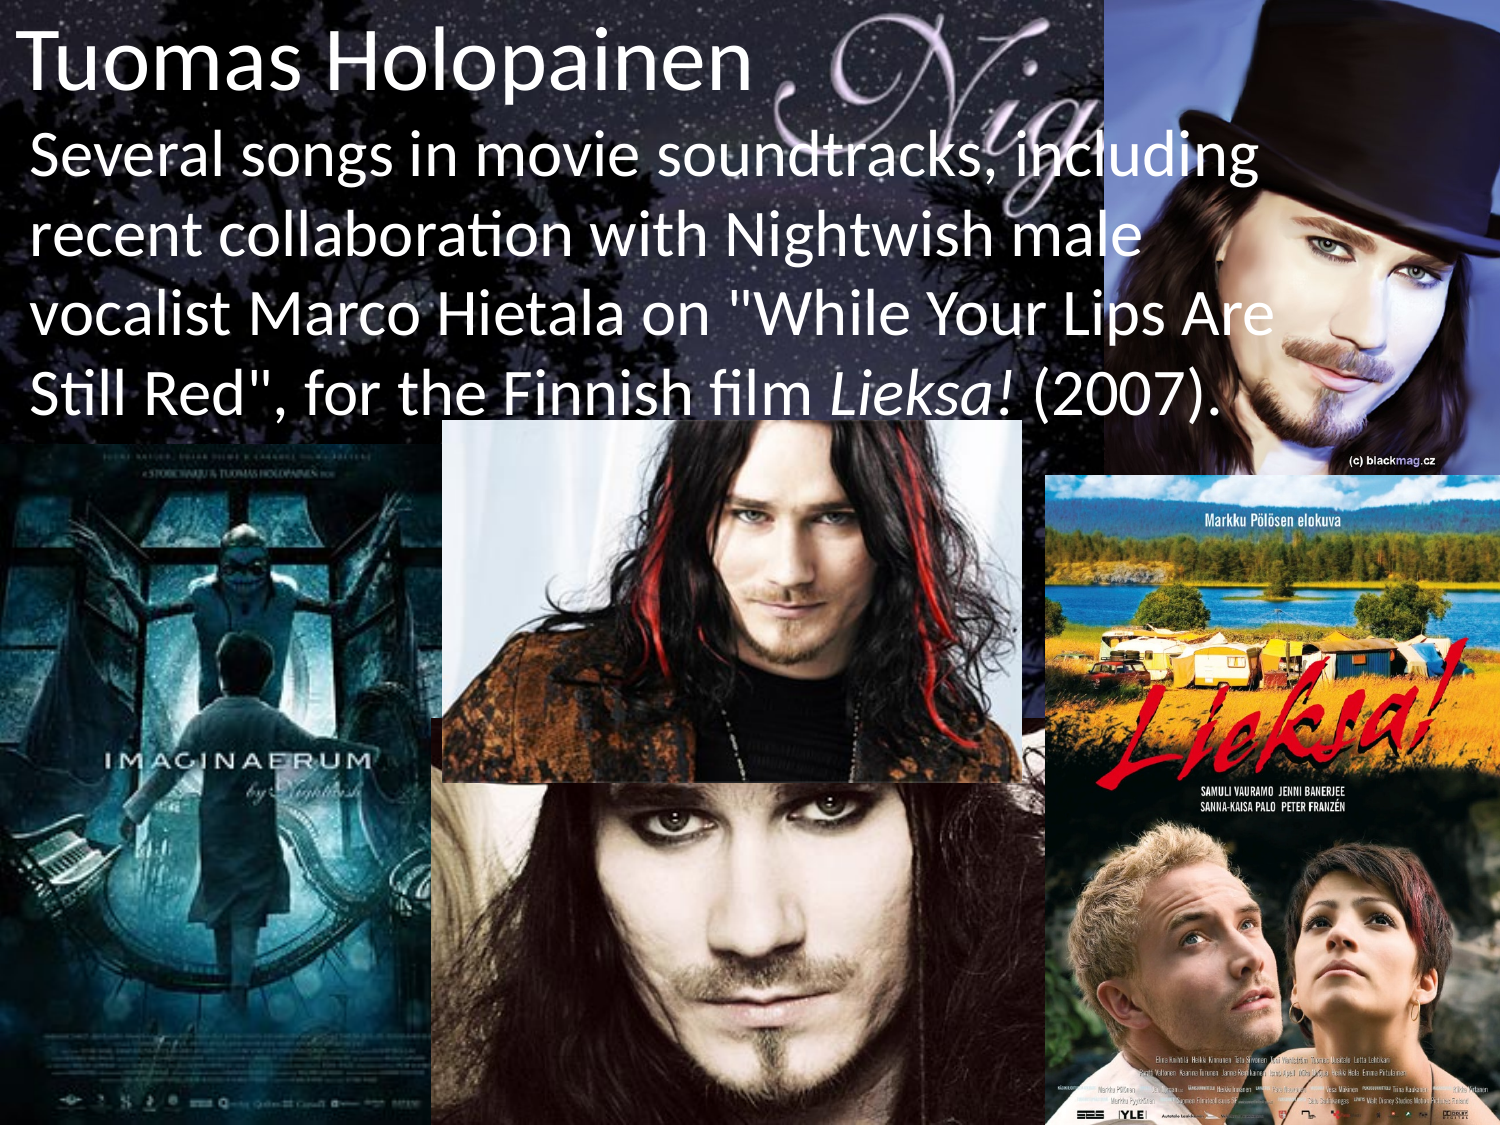

# Tuomas Holopainen
Several songs in movie soundtracks, including recent collaboration with Nightwish male vocalist Marco Hietala on "While Your Lips Are Still Red", for the Finnish film Lieksa! (2007).